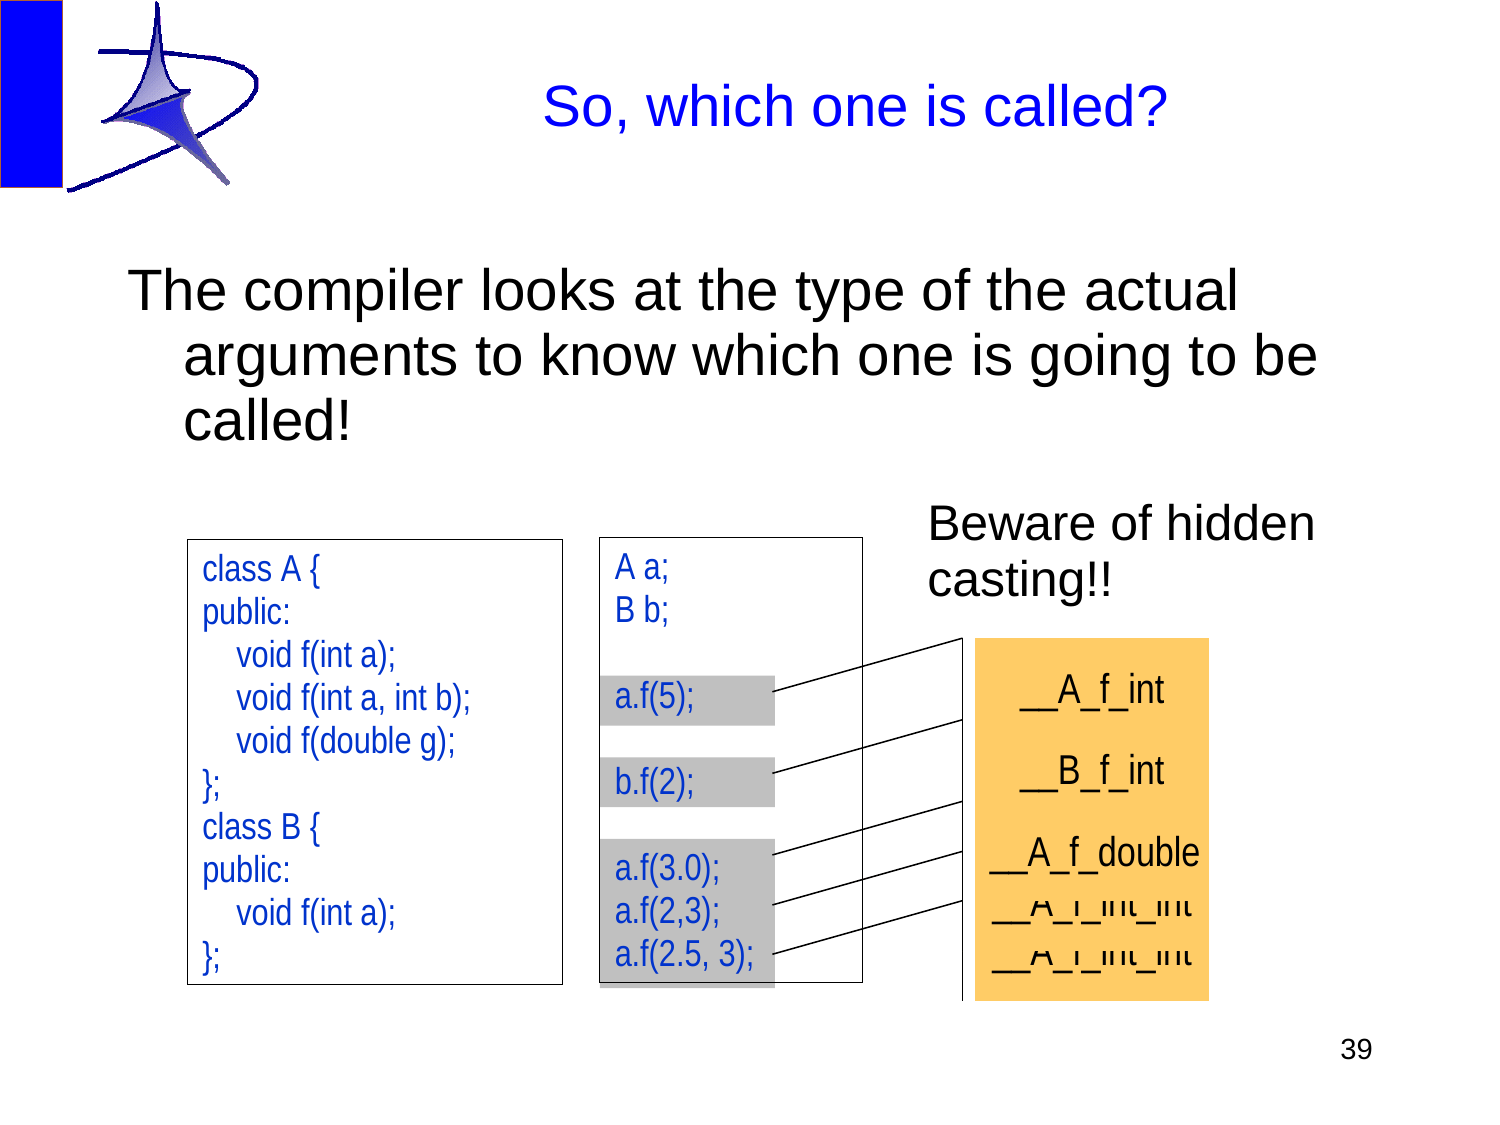

# So, which one is called?
The compiler looks at the type of the actual arguments to know which one is going to be called!
Beware of hidden casting!!
A a;
B b;
a.f(5);
b.f(2);
a.f(3.0);
a.f(2,3);
a.f(2.5, 3);
class A {
public:
 void f(int a);
 void f(int a, int b);
 void f(double g);
};
class B {
public:
 void f(int a);
};
__A_f_int
__B_f_int
__A_f_double
__A_f_int_int
__A_f_int_int
39